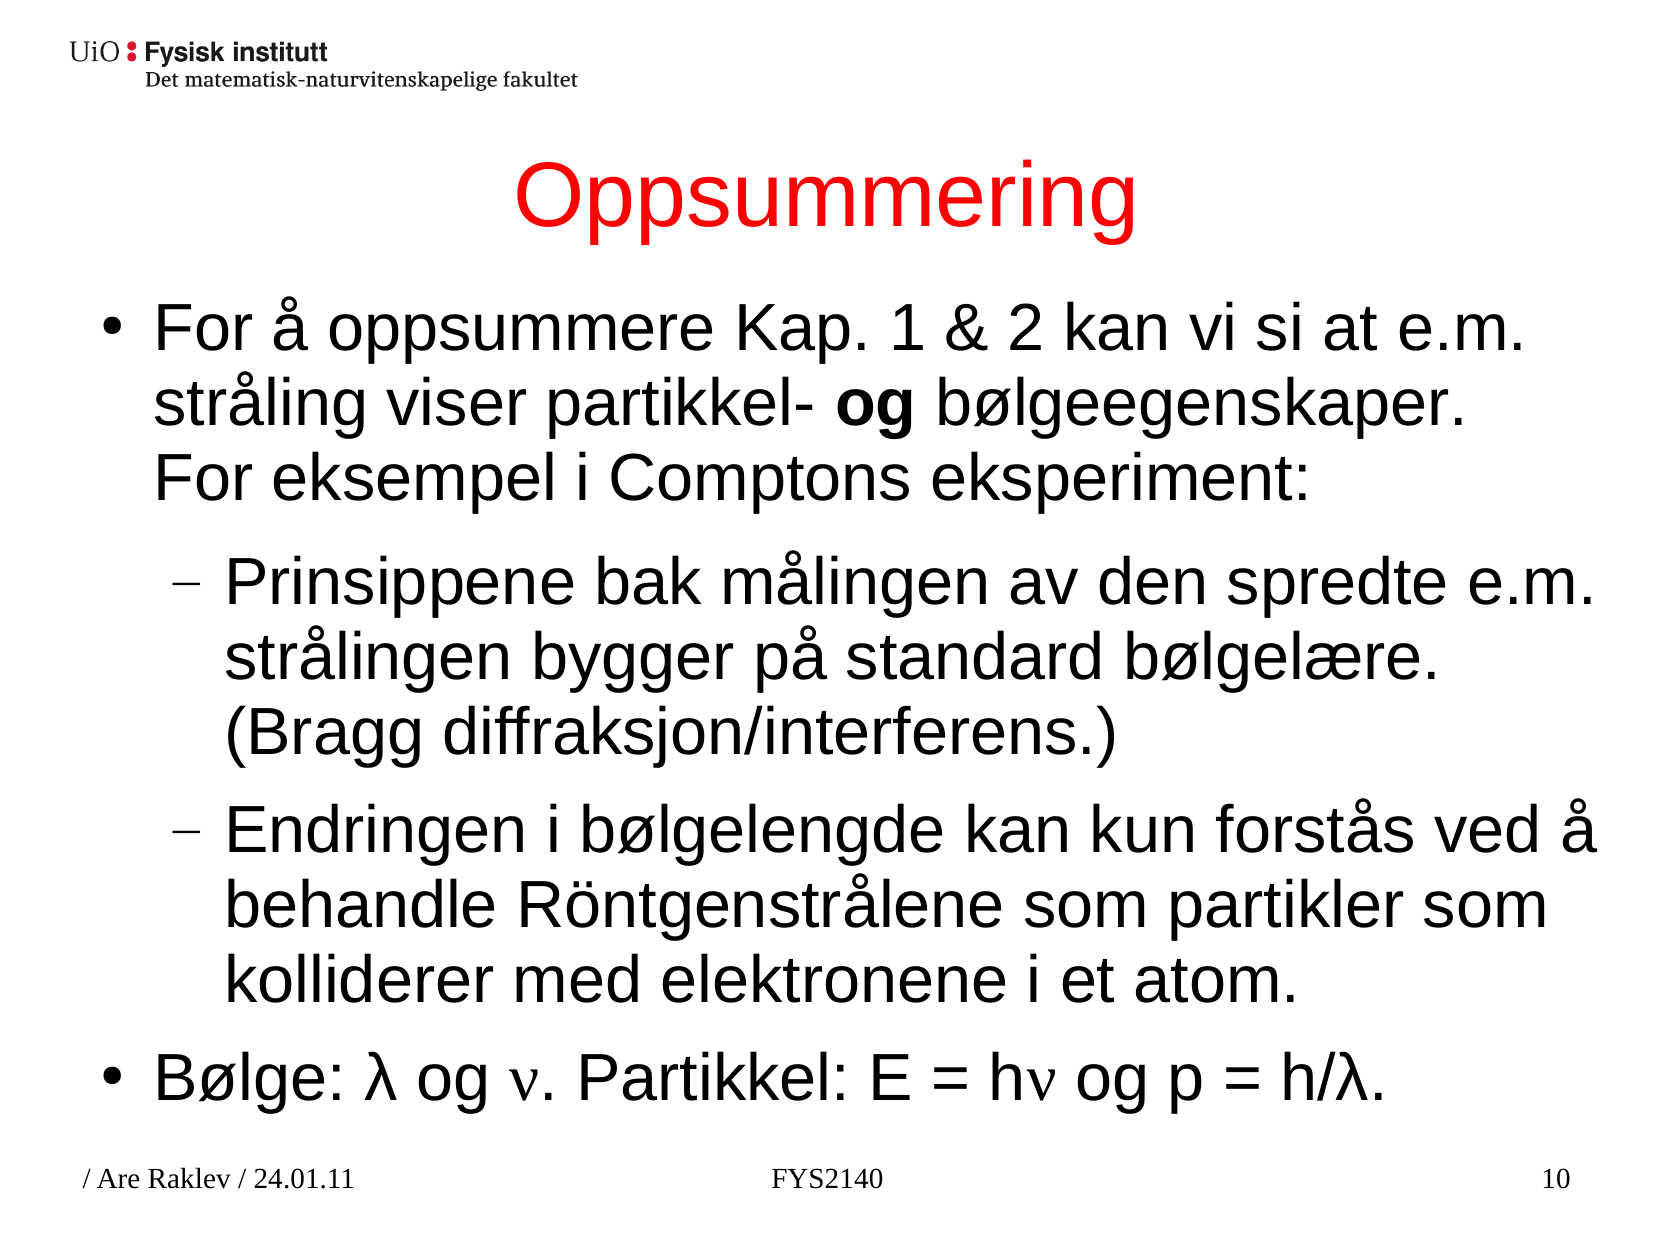

# Oppsummering
For å oppsummere Kap. 1 & 2 kan vi si at e.m. stråling viser partikkel- og bølgeegenskaper.
For eksempel i Comptons eksperiment:
Prinsippene bak målingen av den spredte e.m. strålingen bygger på standard bølgelære. (Bragg diffraksjon/interferens.)
Endringen i bølgelengde kan kun forstås ved å behandle Röntgenstrålene som partikler som kolliderer med elektronene i et atom.
Bølge: λ og ν. Partikkel: E = hν og p = h/λ.
/ Are Raklev / 24.01.11
FYS2140
10